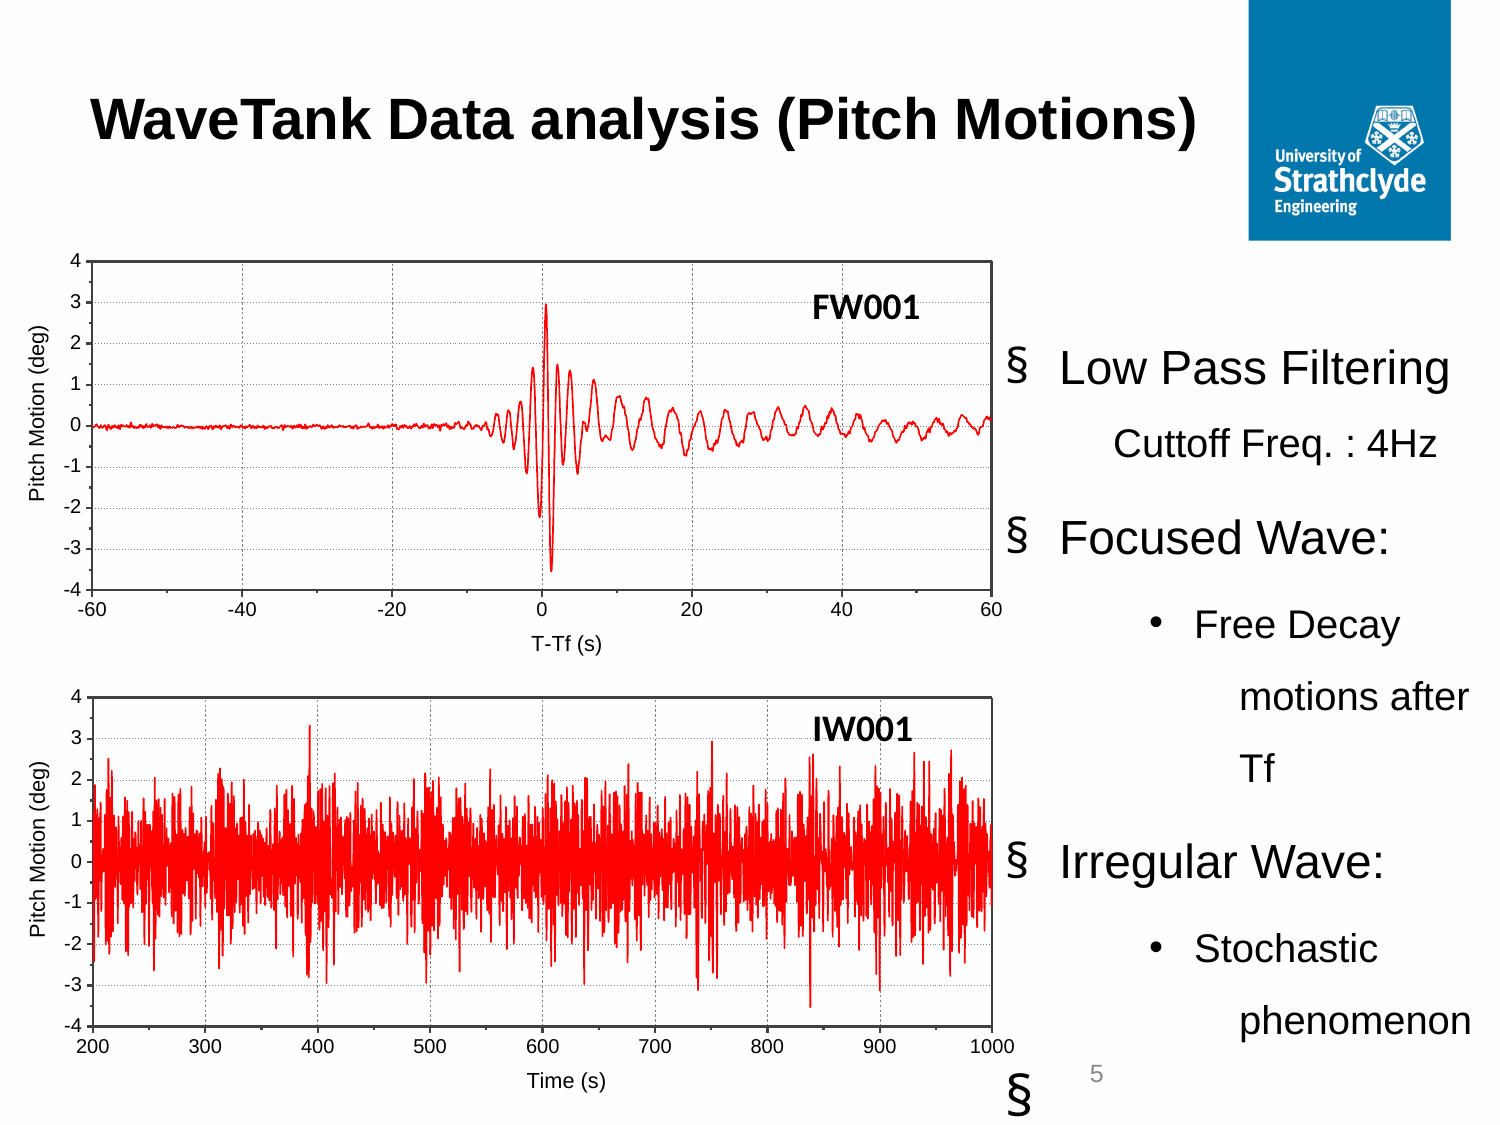

# WaveTank Data analysis (Pitch Motions)
FW001
Low Pass Filtering Cuttoff Freq. : 4Hz
Focused Wave:
Free Decay motions after Tf
Irregular Wave:
Stochastic phenomenon
IW001